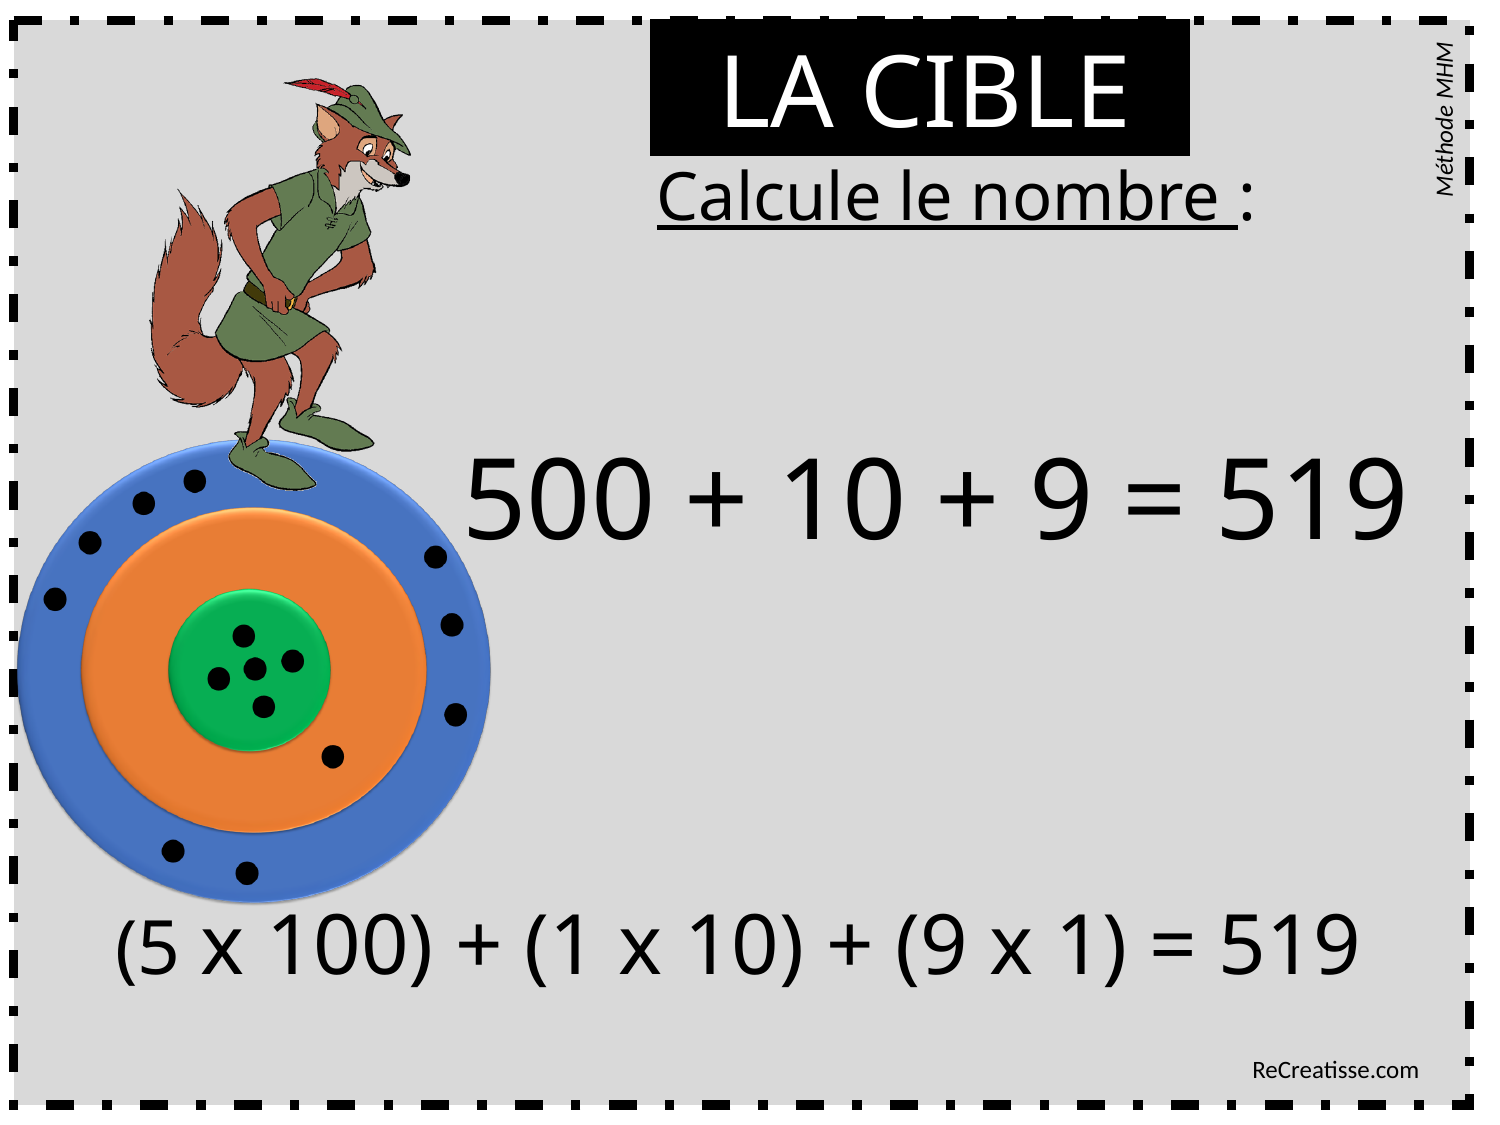

LA CIBLE
Méthode MHM
Calcule le nombre :
500 + 10 + 9 = 519
(5 x 100) + (1 x 10) + (9 x 1) = 519
ReCreatisse.com